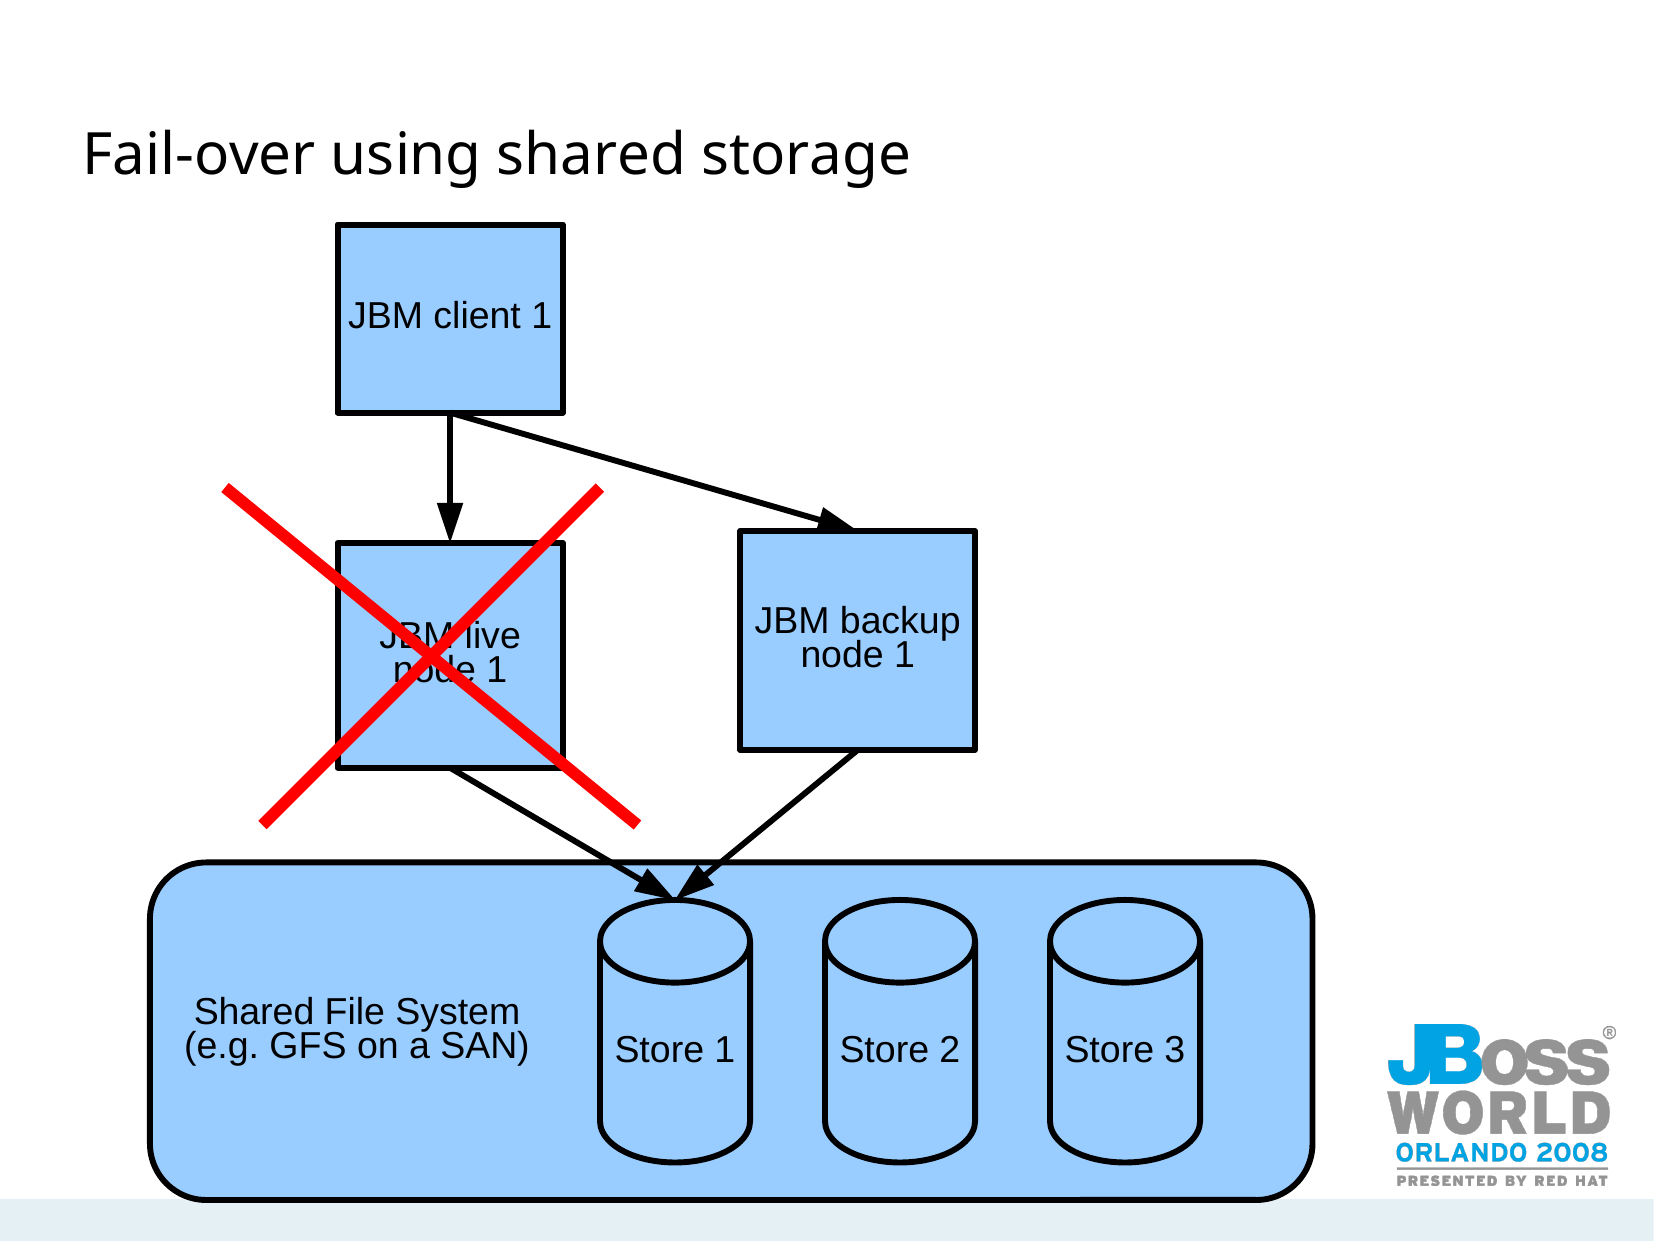

# Fail-over using shared storage
JBM client 1
JBM client 1
JBM backup
node 1
JBM live
node 1
Shared File System
(e.g. GFS on a SAN)
Store 1
Store 2
Store 3